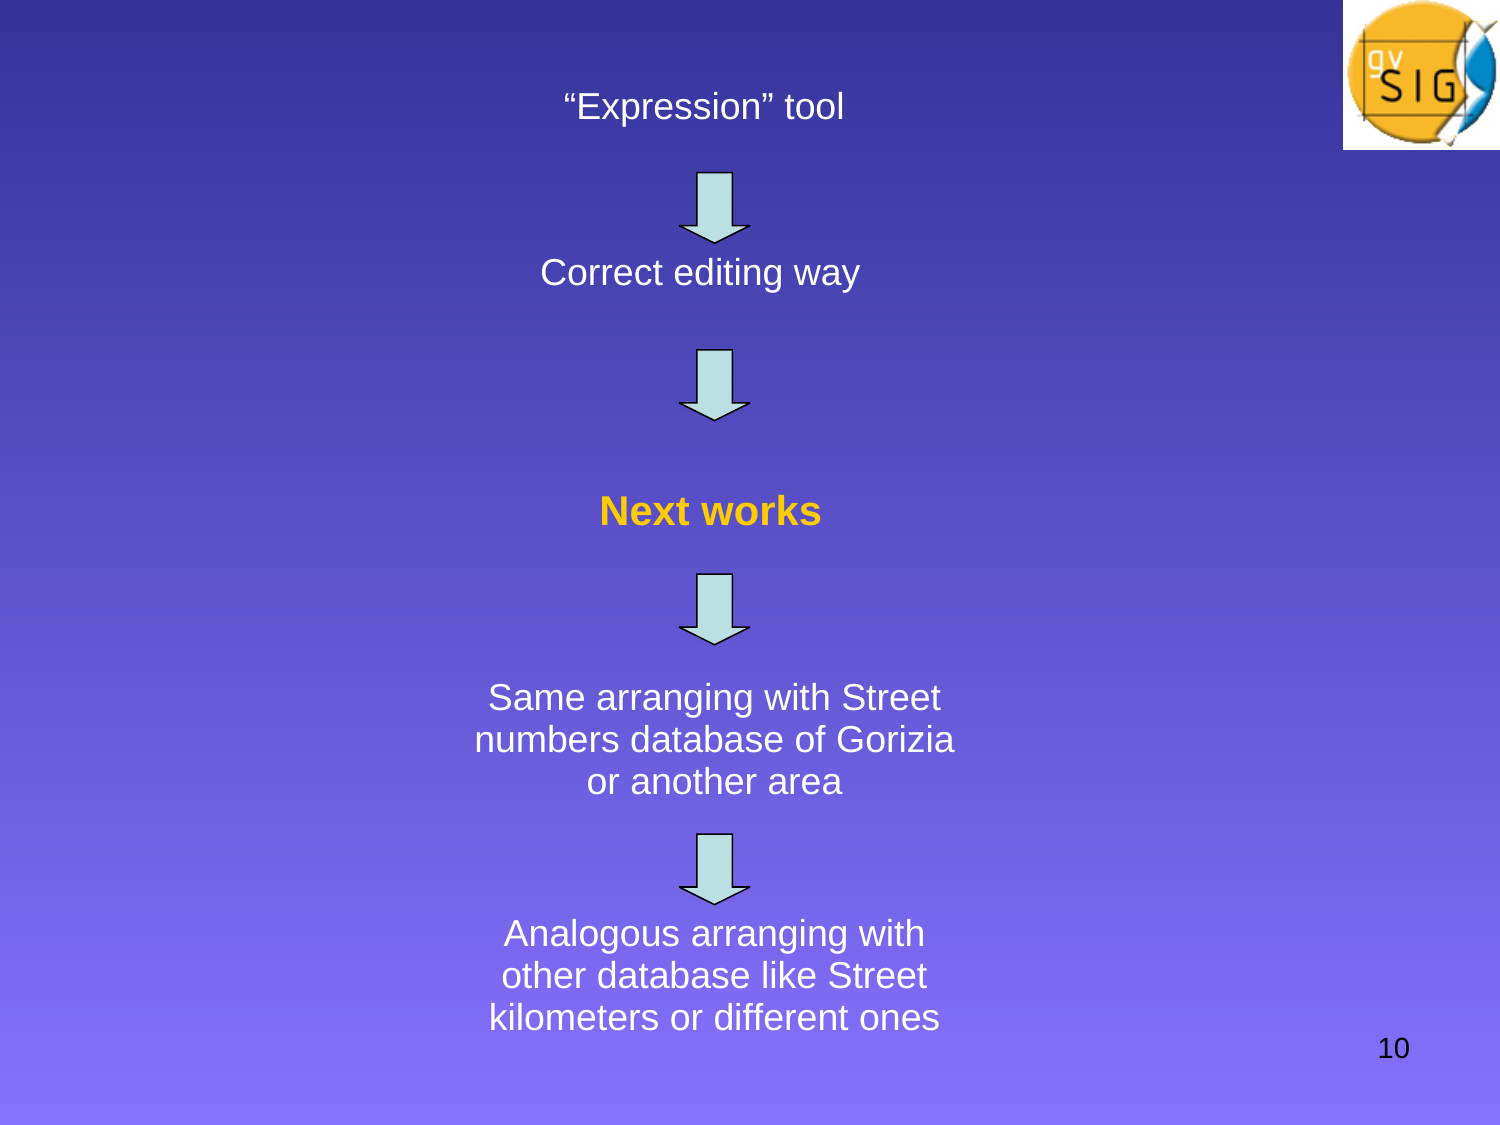

“Expression” tool
Correct editing way
Next works
Same arranging with Street numbers database of Gorizia or another area
Analogous arranging with other database like Street kilometers or different ones
10